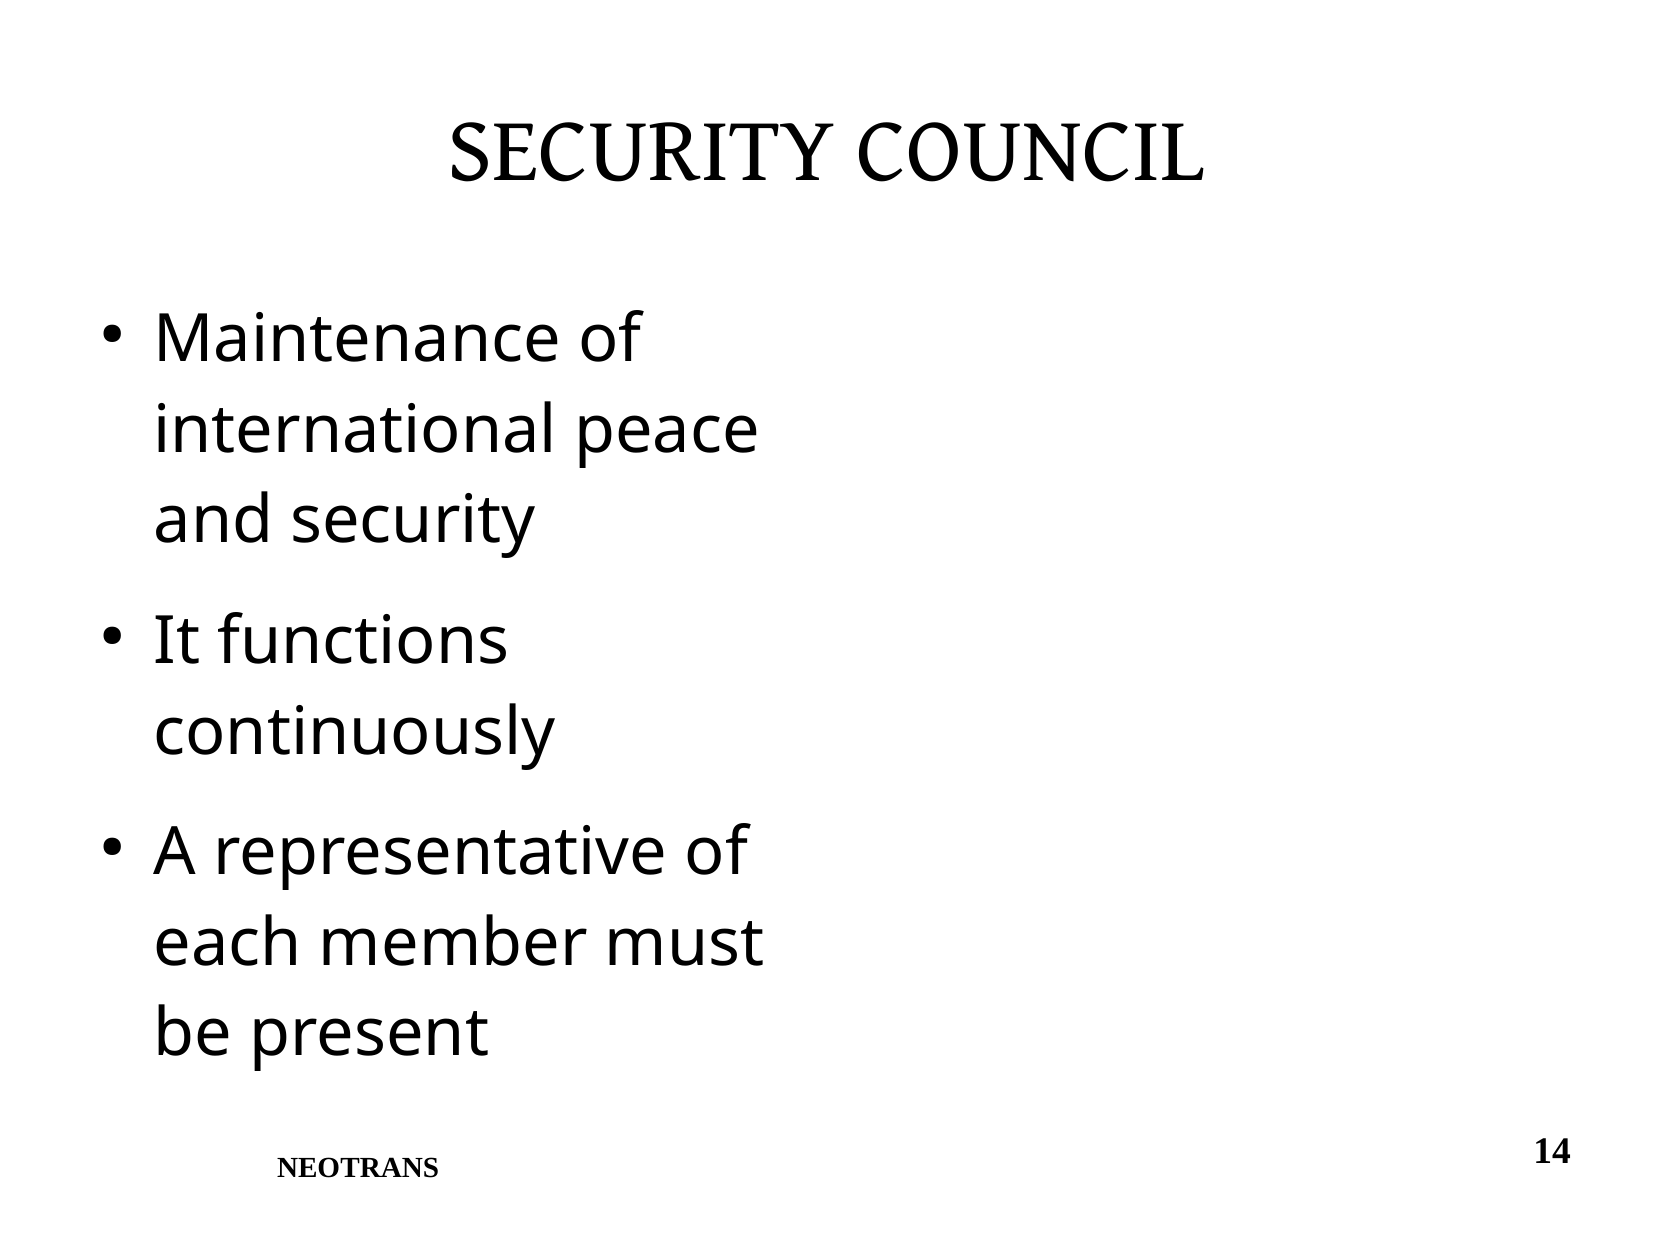

# SECURITY COUNCIL
Maintenance of international peace and security
It functions continuously
A representative of each member must be present
14
NEOTRANS